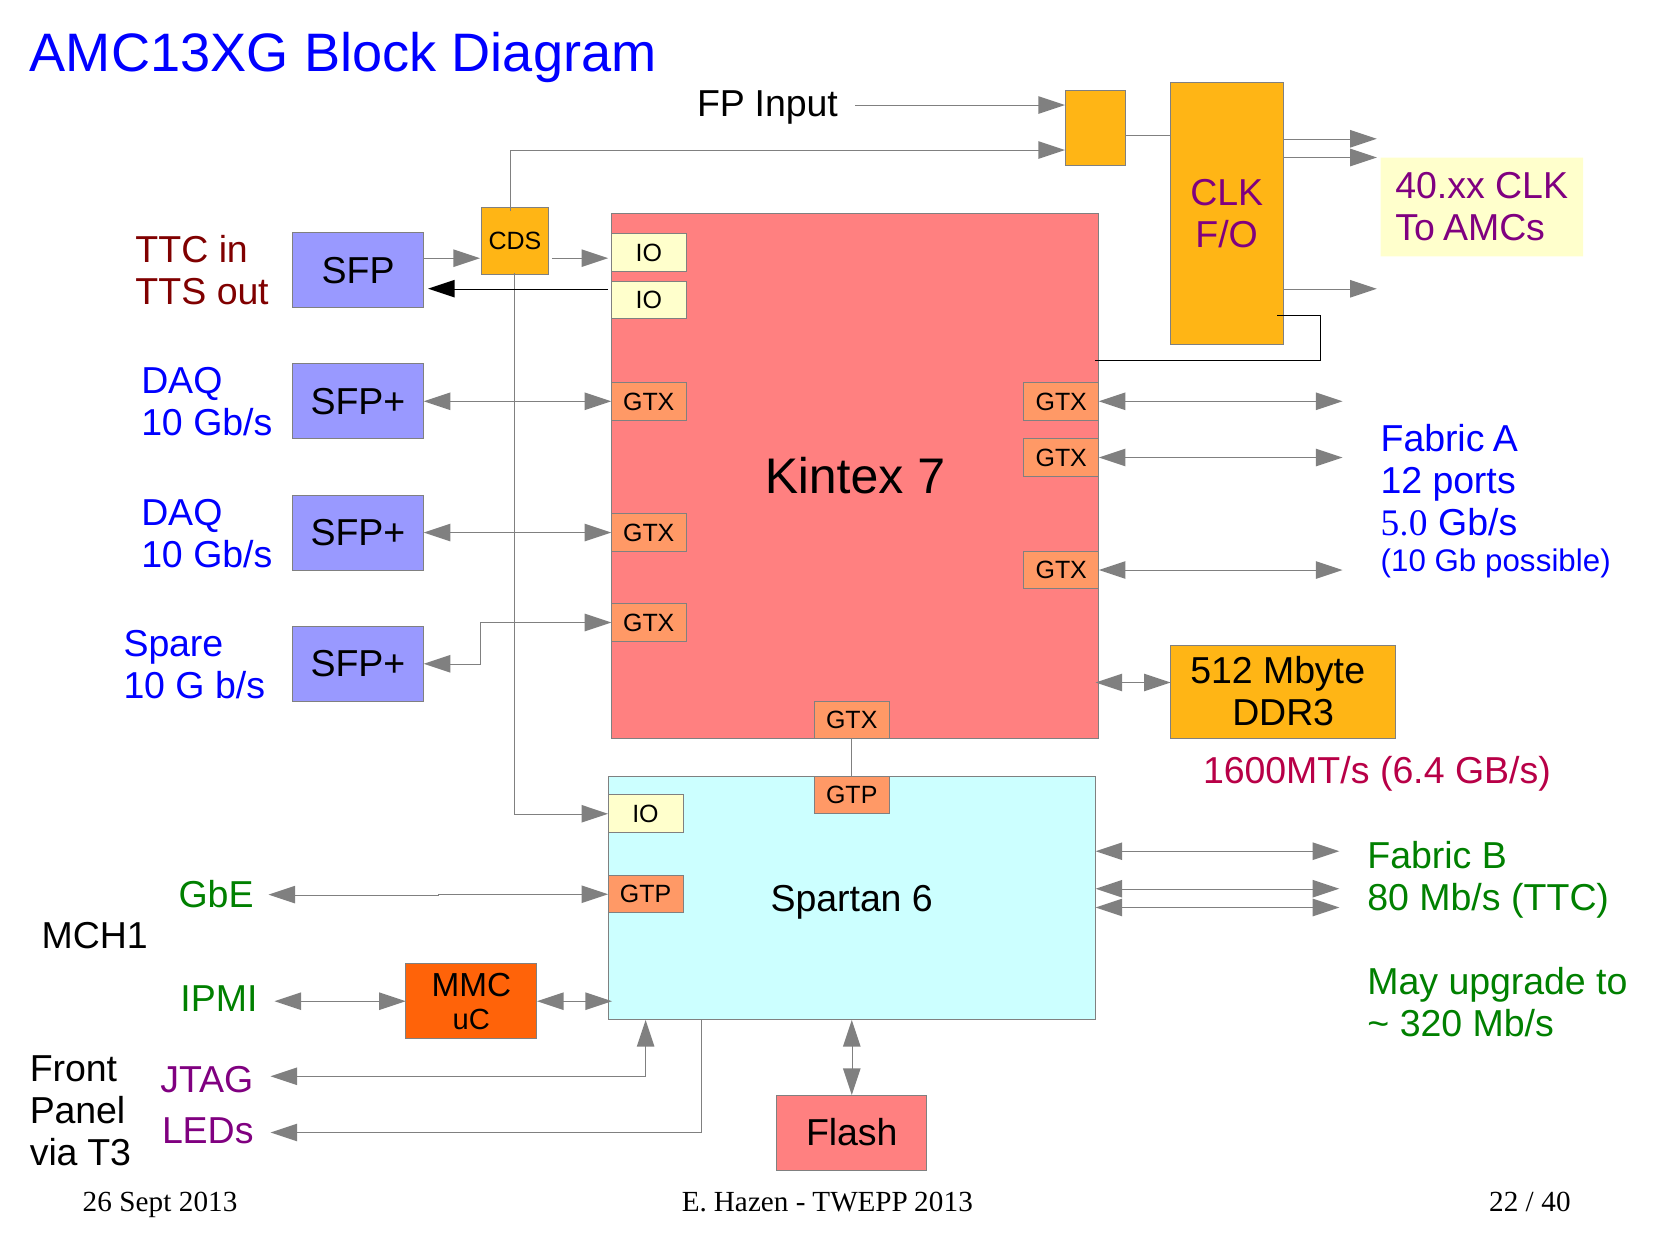

AMC13XG Block Diagram
FP Input
CLK
F/O
40.xx CLK
To AMCs
CDS
Kintex 7
TTC in
TTS out
SFP
IO
IO
DAQ
10 Gb/s
SFP+
GTX
GTX
GTX
GTX
Fabric A
12 ports
5.0 Gb/s
(10 Gb possible)
GTX
GTX
DAQ
10 Gb/s
SFP+
GTX
GTX
GTX
GTX
GTX
Spare
10 G b/s
SFP+
512 Mbyte
DDR3
GTX
1600MT/s (6.4 GB/s)
Spartan 6
GTP
IO
Fabric B
80 Mb/s (TTC)
May upgrade to
~ 320 Mb/s
GbE
GTP
MCH1
MMC
uC
IPMI
Front
Panel
via T3
JTAG
Flash
LEDs
26 Sept 2013
E. Hazen - TWEPP 2013
22